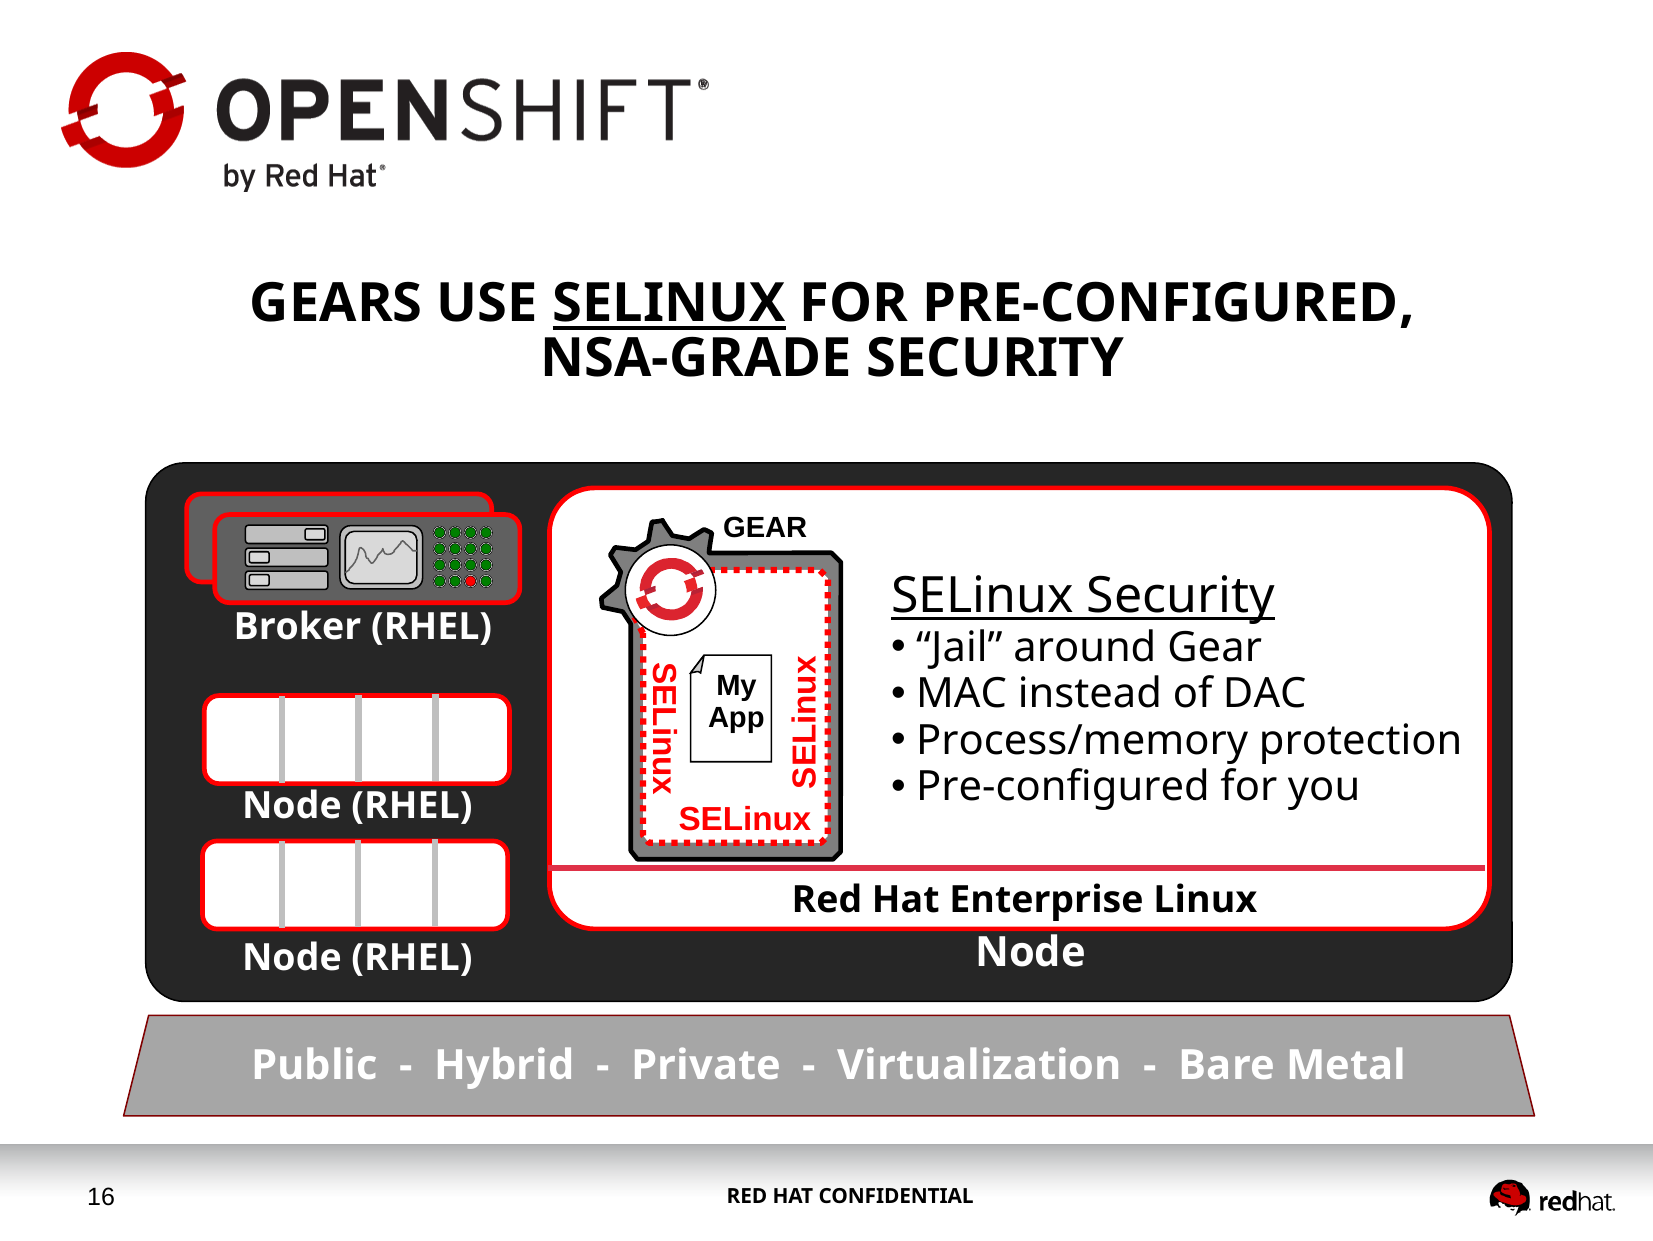

GEARS USE SELINUX FOR PRE-CONFIGURED, NSA-GRADE SECURITY
RHEL
GEAR
SELinux
SELinux
SELinux
SELinux Security
 “Jail” around Gear
 MAC instead of DAC
 Process/memory protection
 Pre-configured for you
Broker (RHEL)
My
App
Node (RHEL)
Red Hat Enterprise Linux
Node
Node (RHEL)
Public - Hybrid - Private - Virtualization - Bare Metal